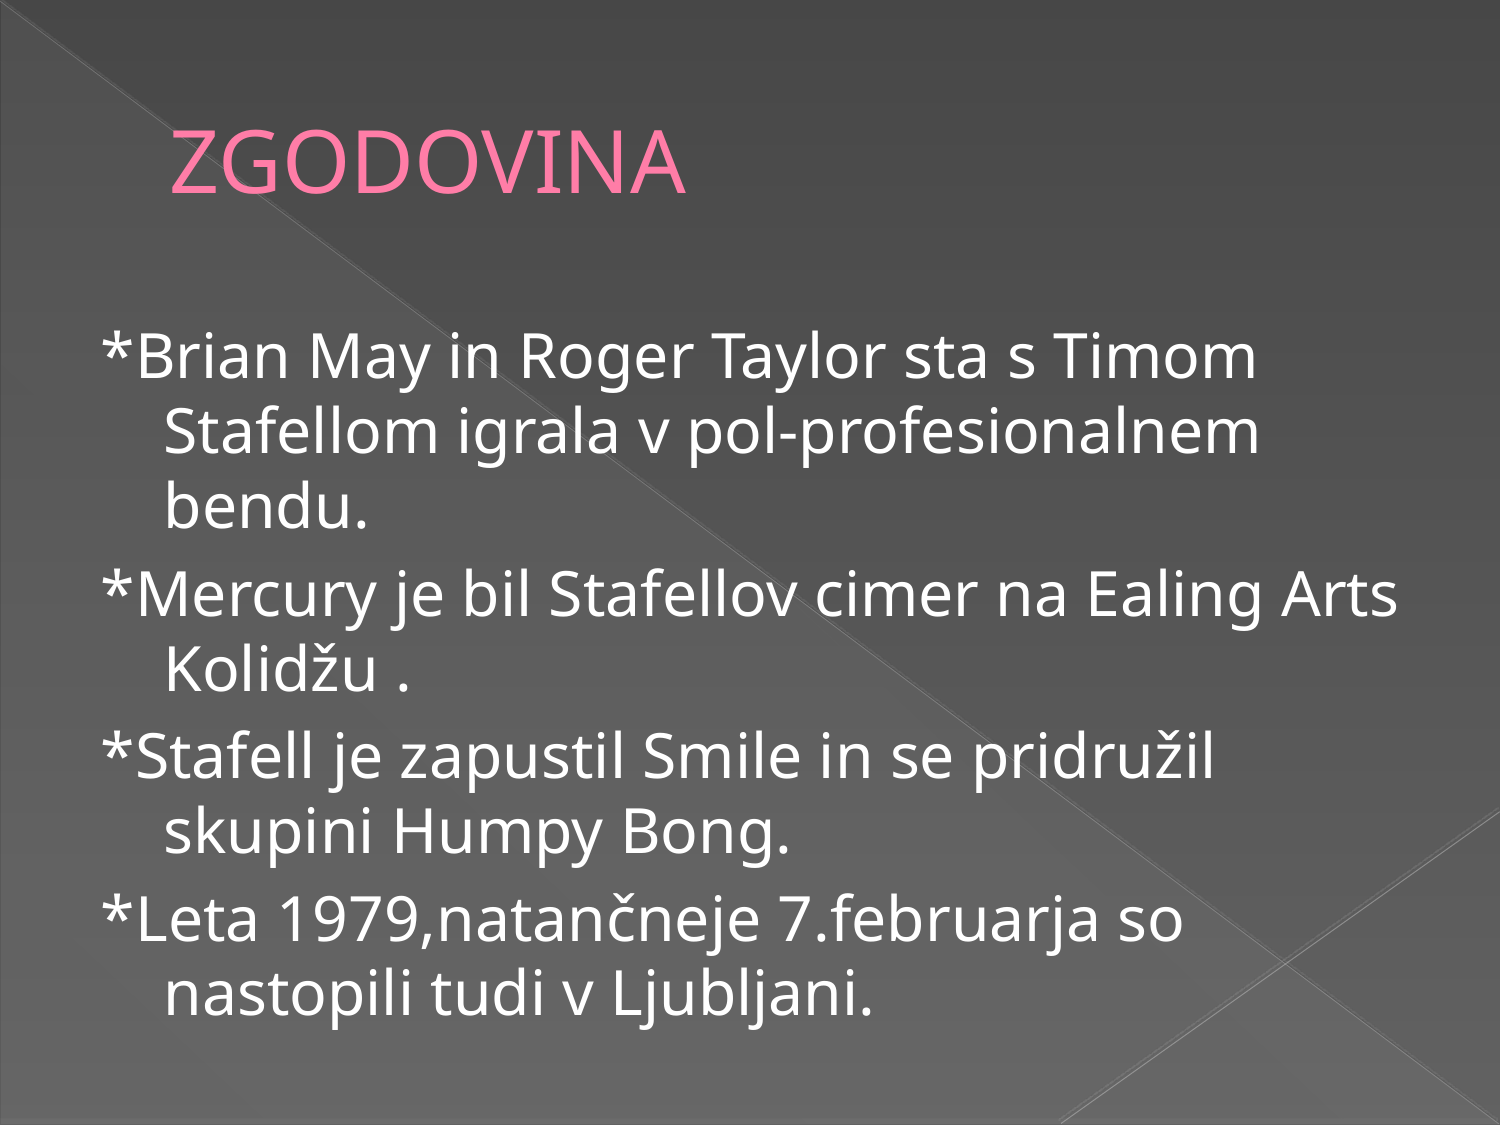

# ZGODOVINA
*Brian May in Roger Taylor sta s Timom Stafellom igrala v pol-profesionalnem bendu.
*Mercury je bil Stafellov cimer na Ealing Arts Kolidžu .
*Stafell je zapustil Smile in se pridružil skupini Humpy Bong.
*Leta 1979,natančneje 7.februarja so nastopili tudi v Ljubljani.